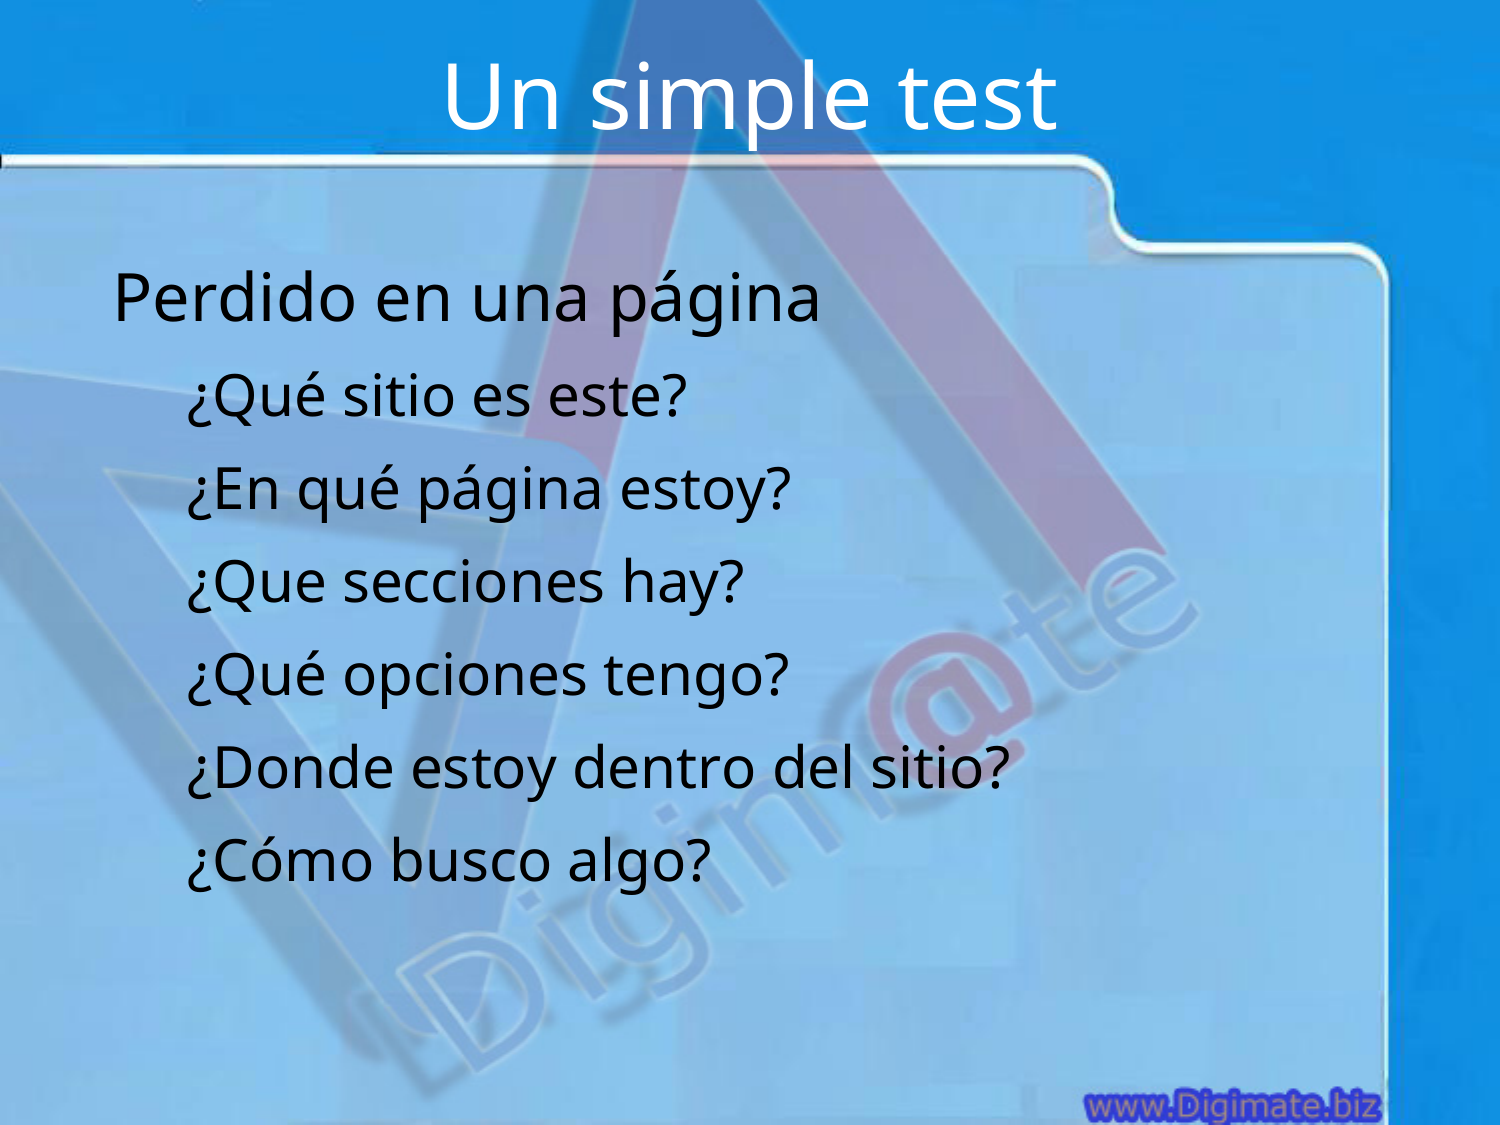

# Un simple test
Perdido en una página
¿Qué sitio es este?
¿En qué página estoy?
¿Que secciones hay?
¿Qué opciones tengo?
¿Donde estoy dentro del sitio?
¿Cómo busco algo?